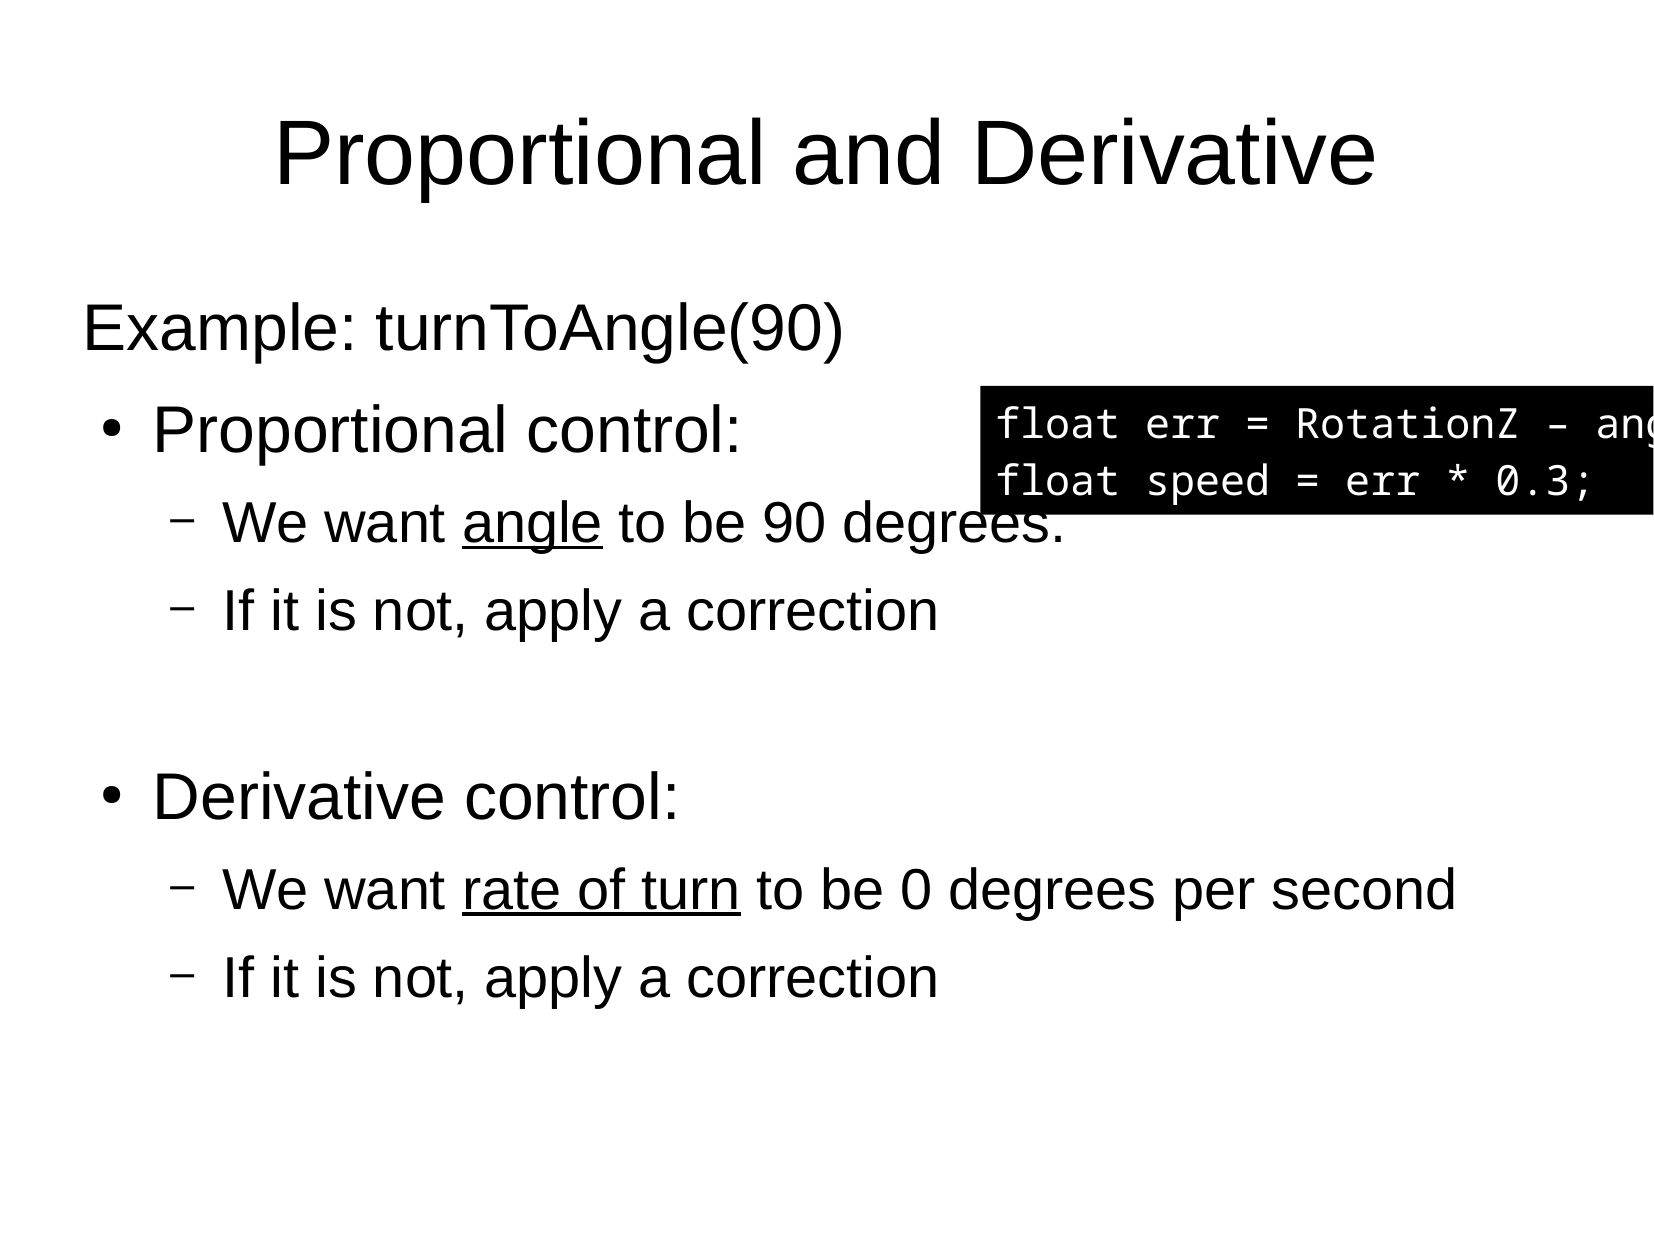

# Proportional and Derivative
Example: turnToAngle(90)
Proportional control:
We want angle to be 90 degrees.
If it is not, apply a correction
Derivative control:
We want rate of turn to be 0 degrees per second
If it is not, apply a correction
float err = RotationZ – angle;
float speed = err * 0.3;